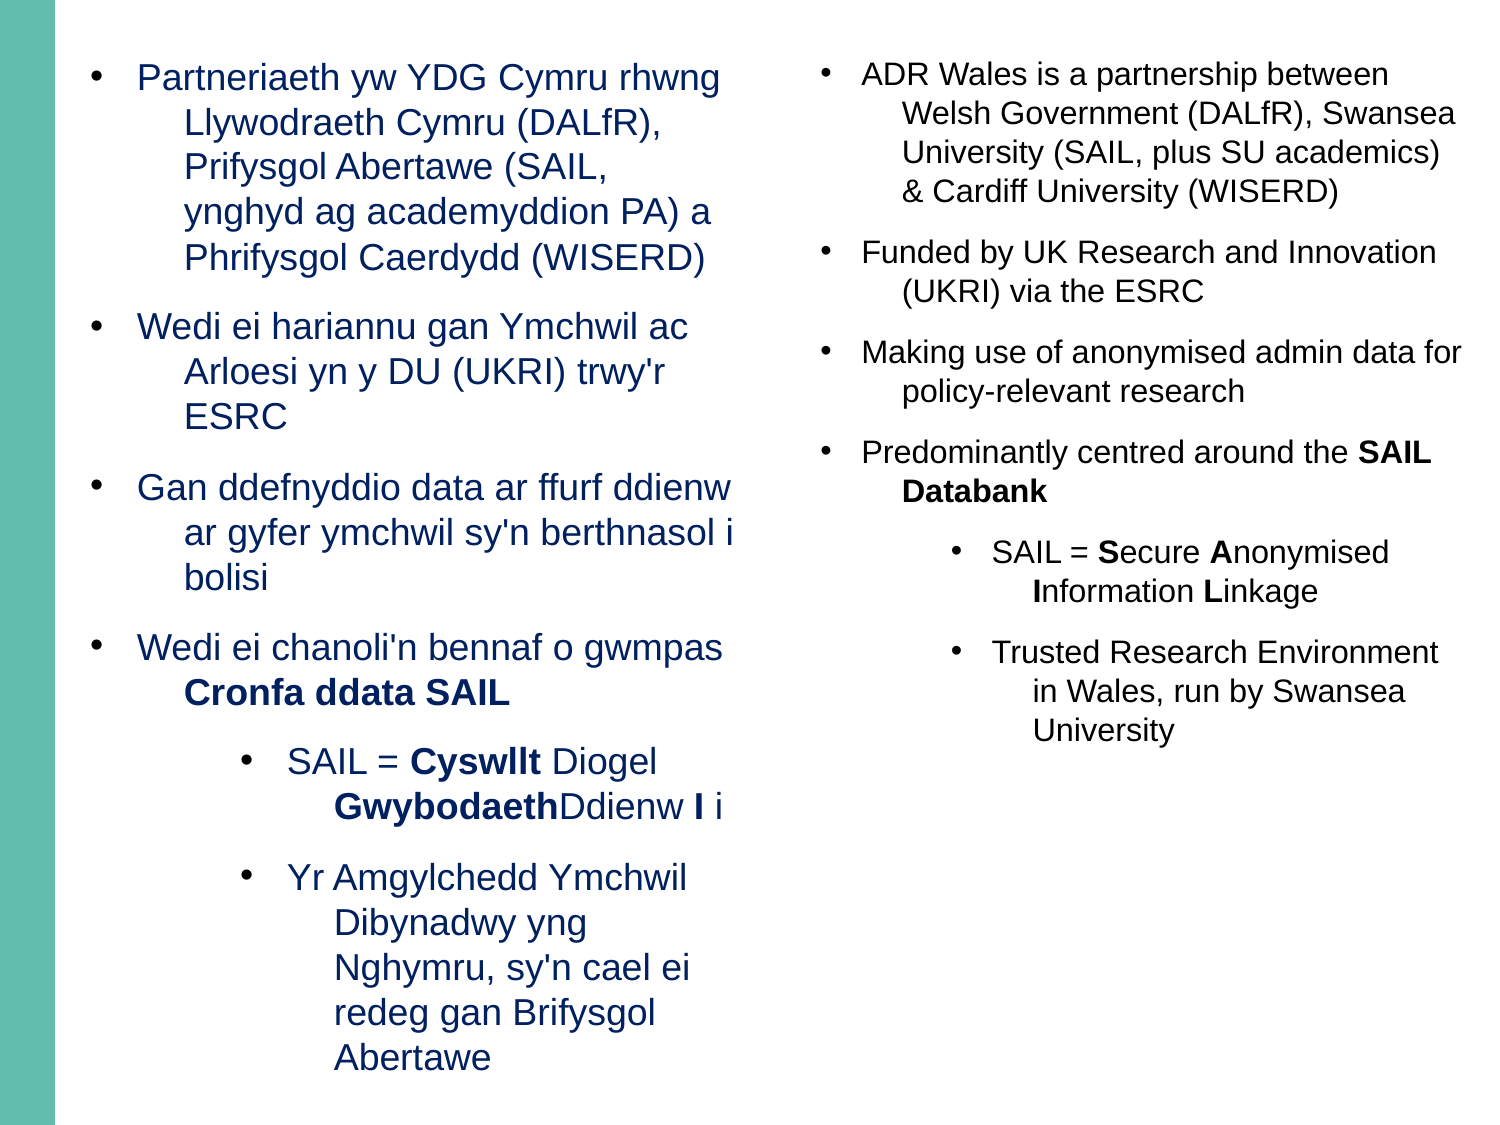

Partneriaeth yw YDG Cymru rhwng Llywodraeth Cymru (DALfR), Prifysgol Abertawe (SAIL, ynghyd ag academyddion PA) a Phrifysgol Caerdydd (WISERD)
Wedi ei hariannu gan Ymchwil ac Arloesi yn y DU (UKRI) trwy'r ESRC
Gan ddefnyddio data ar ffurf ddienw ar gyfer ymchwil sy'n berthnasol i bolisi
Wedi ei chanoli'n bennaf o gwmpas Cronfa ddata SAIL
SAIL = Cyswllt Diogel GwybodaethDdienw I i
Yr Amgylchedd Ymchwil Dibynadwy yng Nghymru, sy'n cael ei redeg gan Brifysgol Abertawe
# ADR Wales is a partnership between Welsh Government (DALfR), Swansea University (SAIL, plus SU academics) & Cardiff University (WISERD)
Funded by UK Research and Innovation (UKRI) via the ESRC
Making use of anonymised admin data for policy-relevant research
Predominantly centred around the SAIL Databank
SAIL = Secure Anonymised Information Linkage
Trusted Research Environment in Wales, run by Swansea University